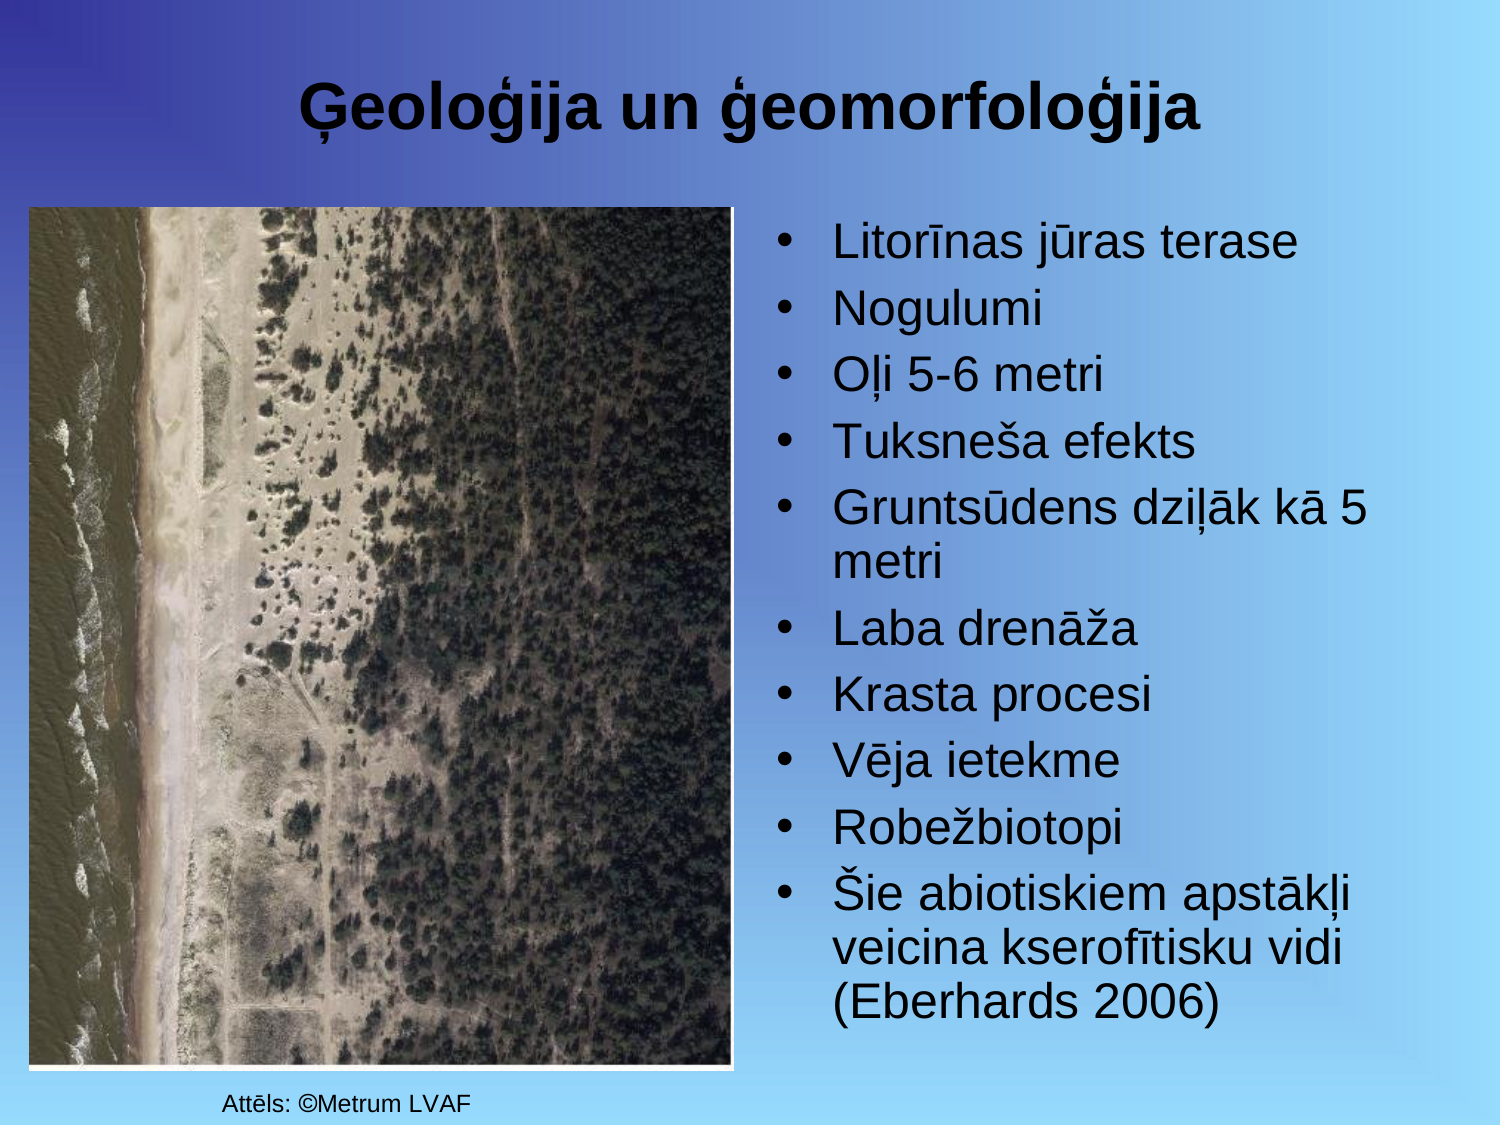

# Ģeoloģija un ģeomorfoloģija
Litorīnas jūras terase
Nogulumi
Oļi 5-6 metri
Tuksneša efekts
Gruntsūdens dziļāk kā 5 metri
Laba drenāža
Krasta procesi
Vēja ietekme
Robežbiotopi
Šie abiotiskiem apstākļi veicina kserofītisku vidi (Eberhards 2006)
Attēls: Metrum LVAF